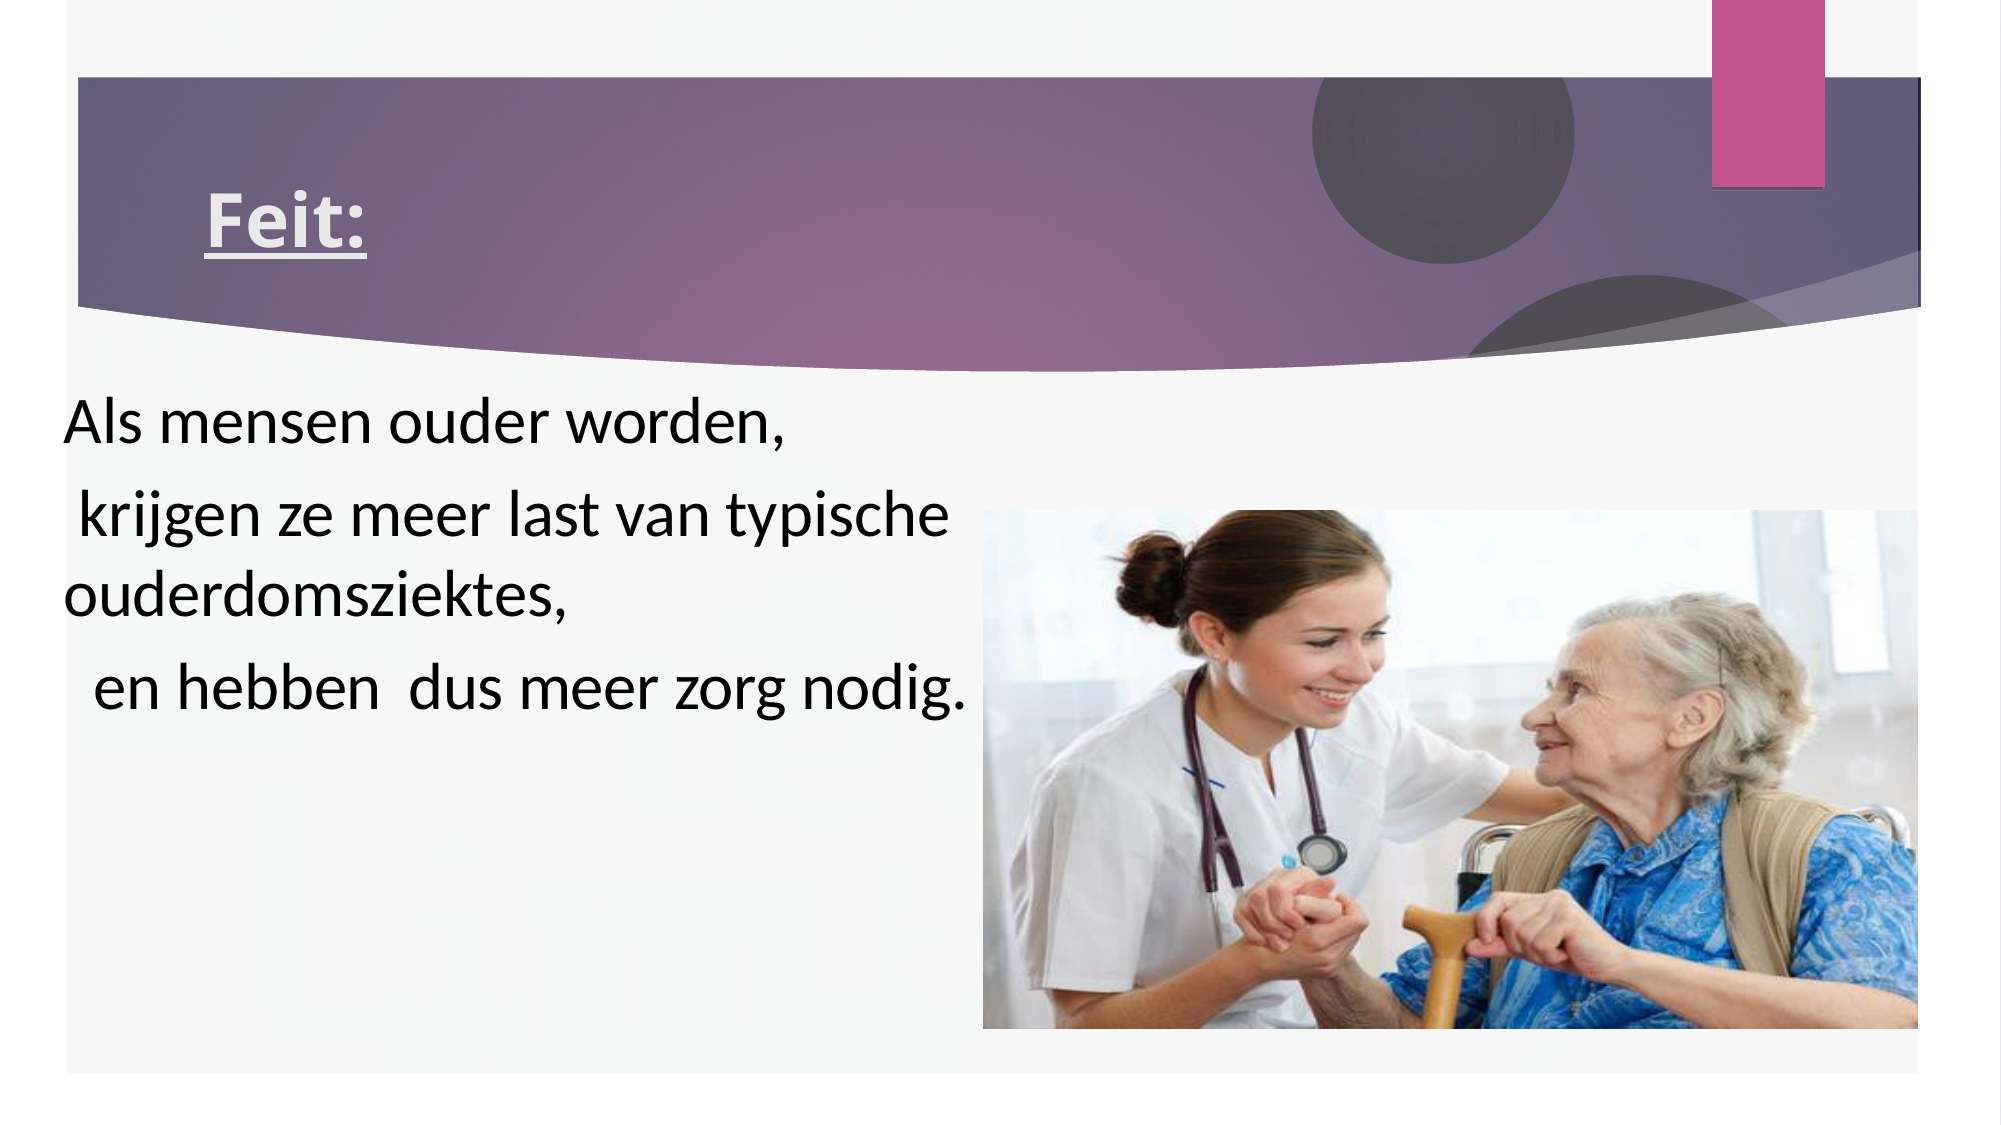

# Feit:
Als mensen ouder worden,
 krijgen ze meer last van typische ouderdomsziektes,
 en hebben dus meer zorg nodig.